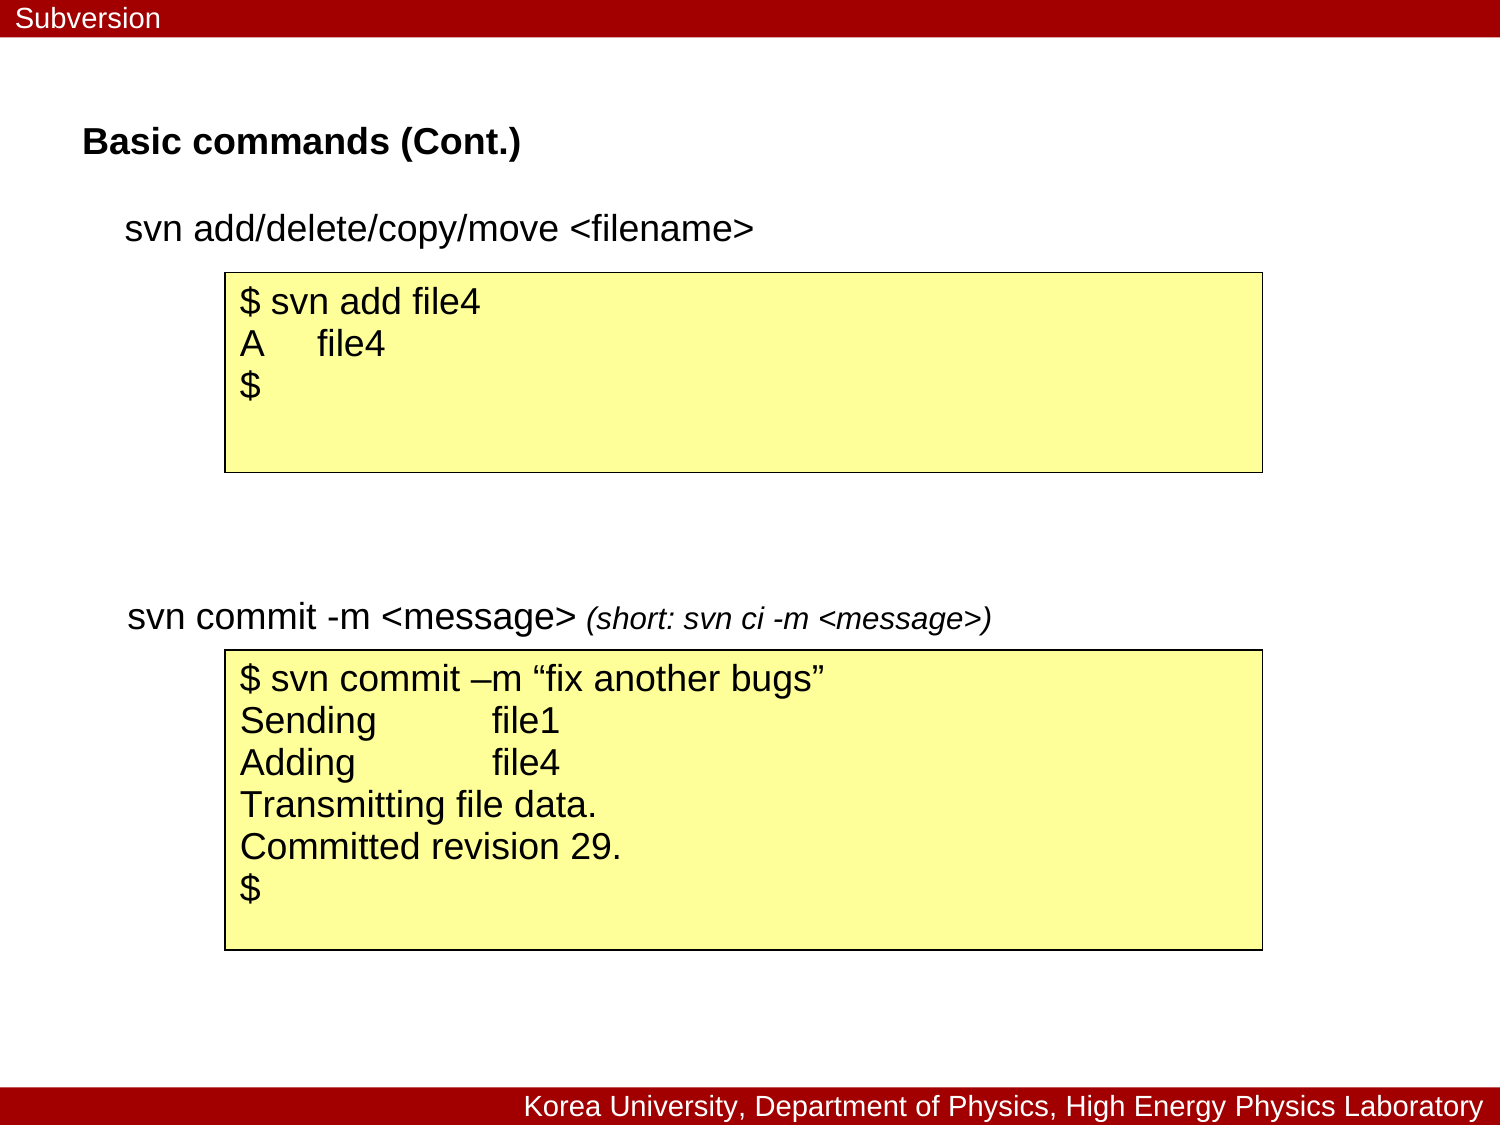

Basic commands (Cont.)
svn add/delete/copy/move <filename>
$ svn add file4
A file4
$
svn commit -m <message> (short: svn ci -m <message>)
$ svn commit –m “fix another bugs”
Sending file1
Adding file4
Transmitting file data.
Committed revision 29.
$